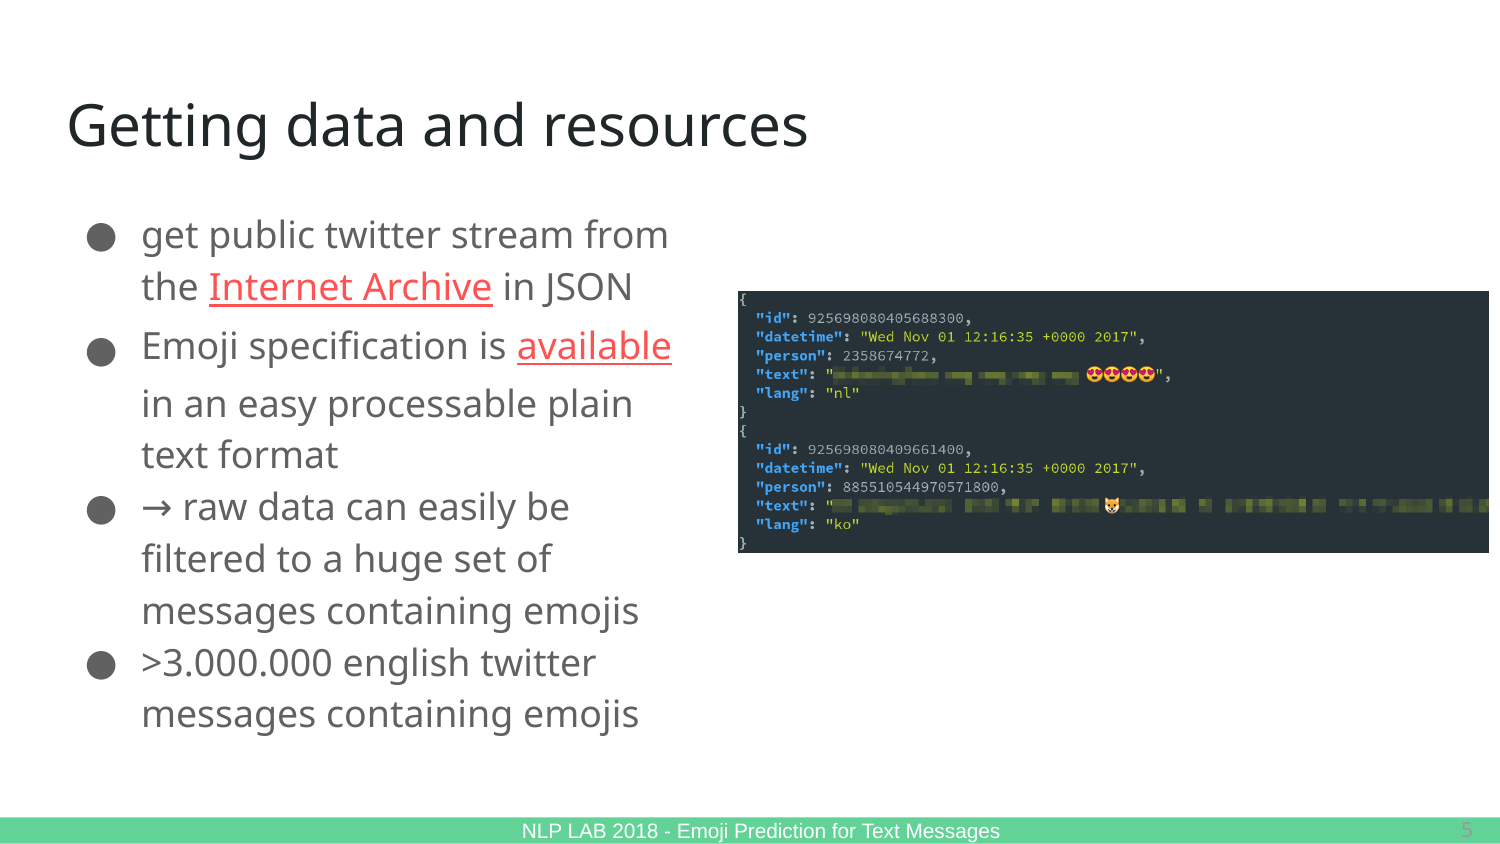

# Getting data and resources
get public twitter stream from the Internet Archive in JSON
Emoji specification is available in an easy processable plain text format
→ raw data can easily be filtered to a huge set of messages containing emojis
>3.000.000 english twitter messages containing emojis